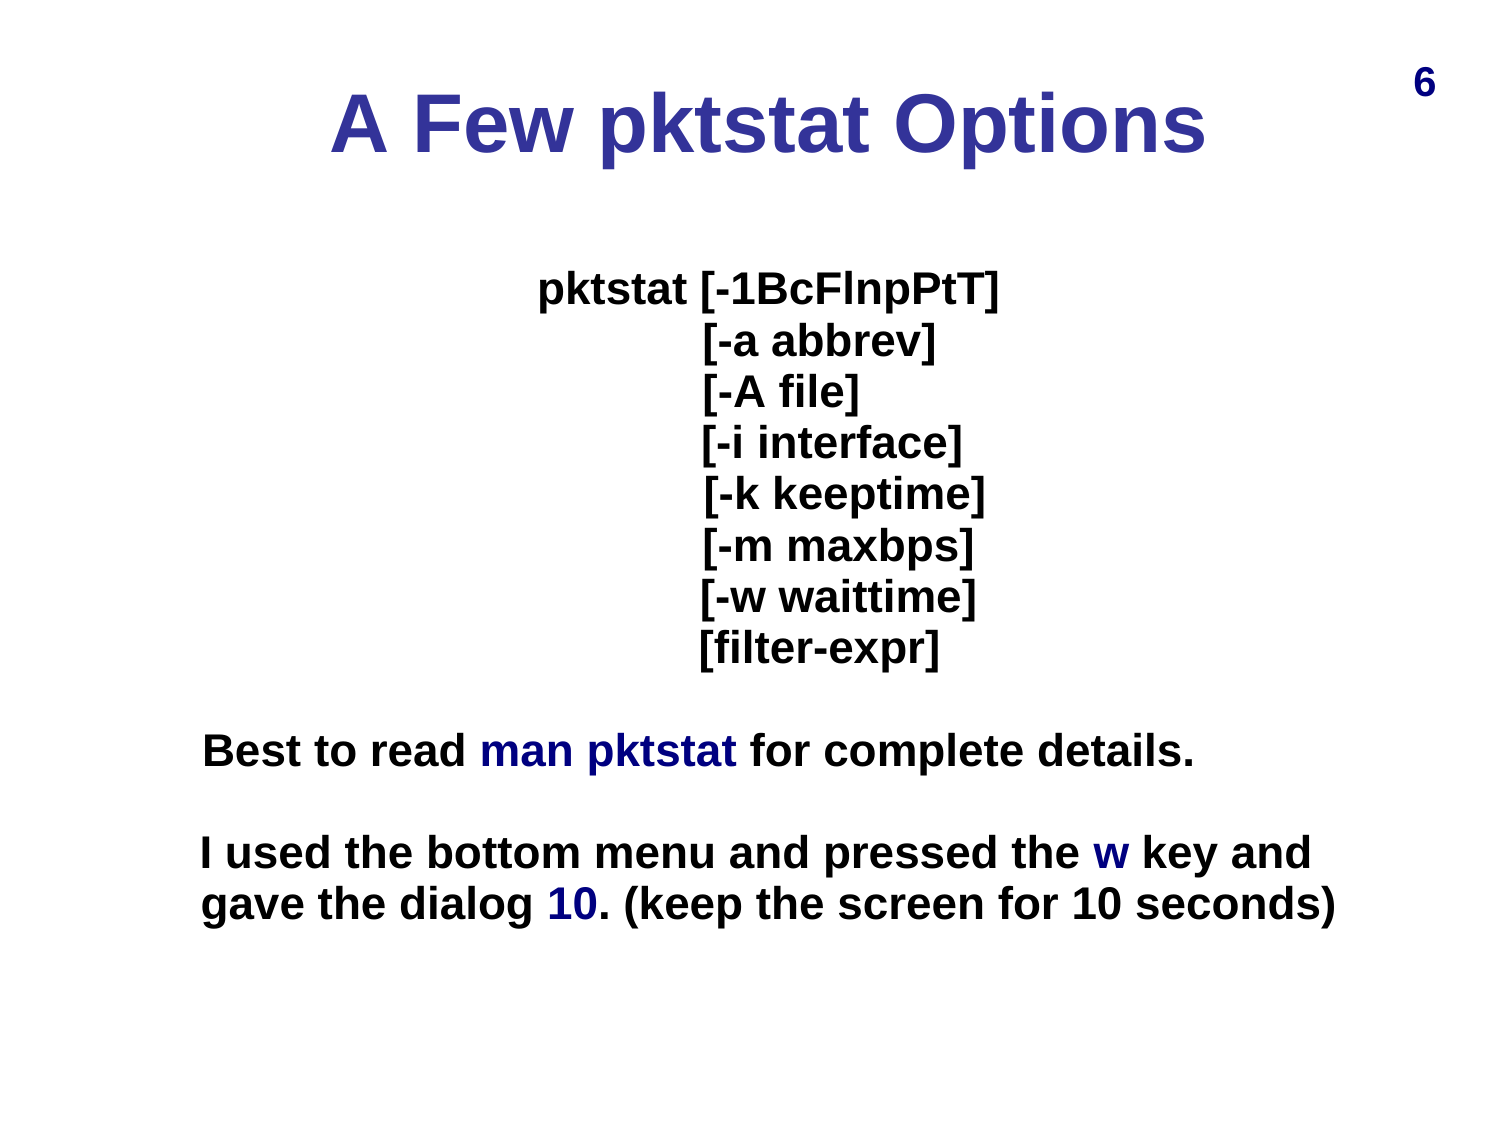

6
# A Few pktstat Options pktstat [-1BcFlnpPtT] [-a abbrev] [-A file] [-i interface] [-k keeptime] [-m maxbps] [-w waittime] [filter-expr] Best to read man pktstat for complete details. I used the bottom menu and pressed the w key and gave the dialog 10. (keep the screen for 10 seconds)